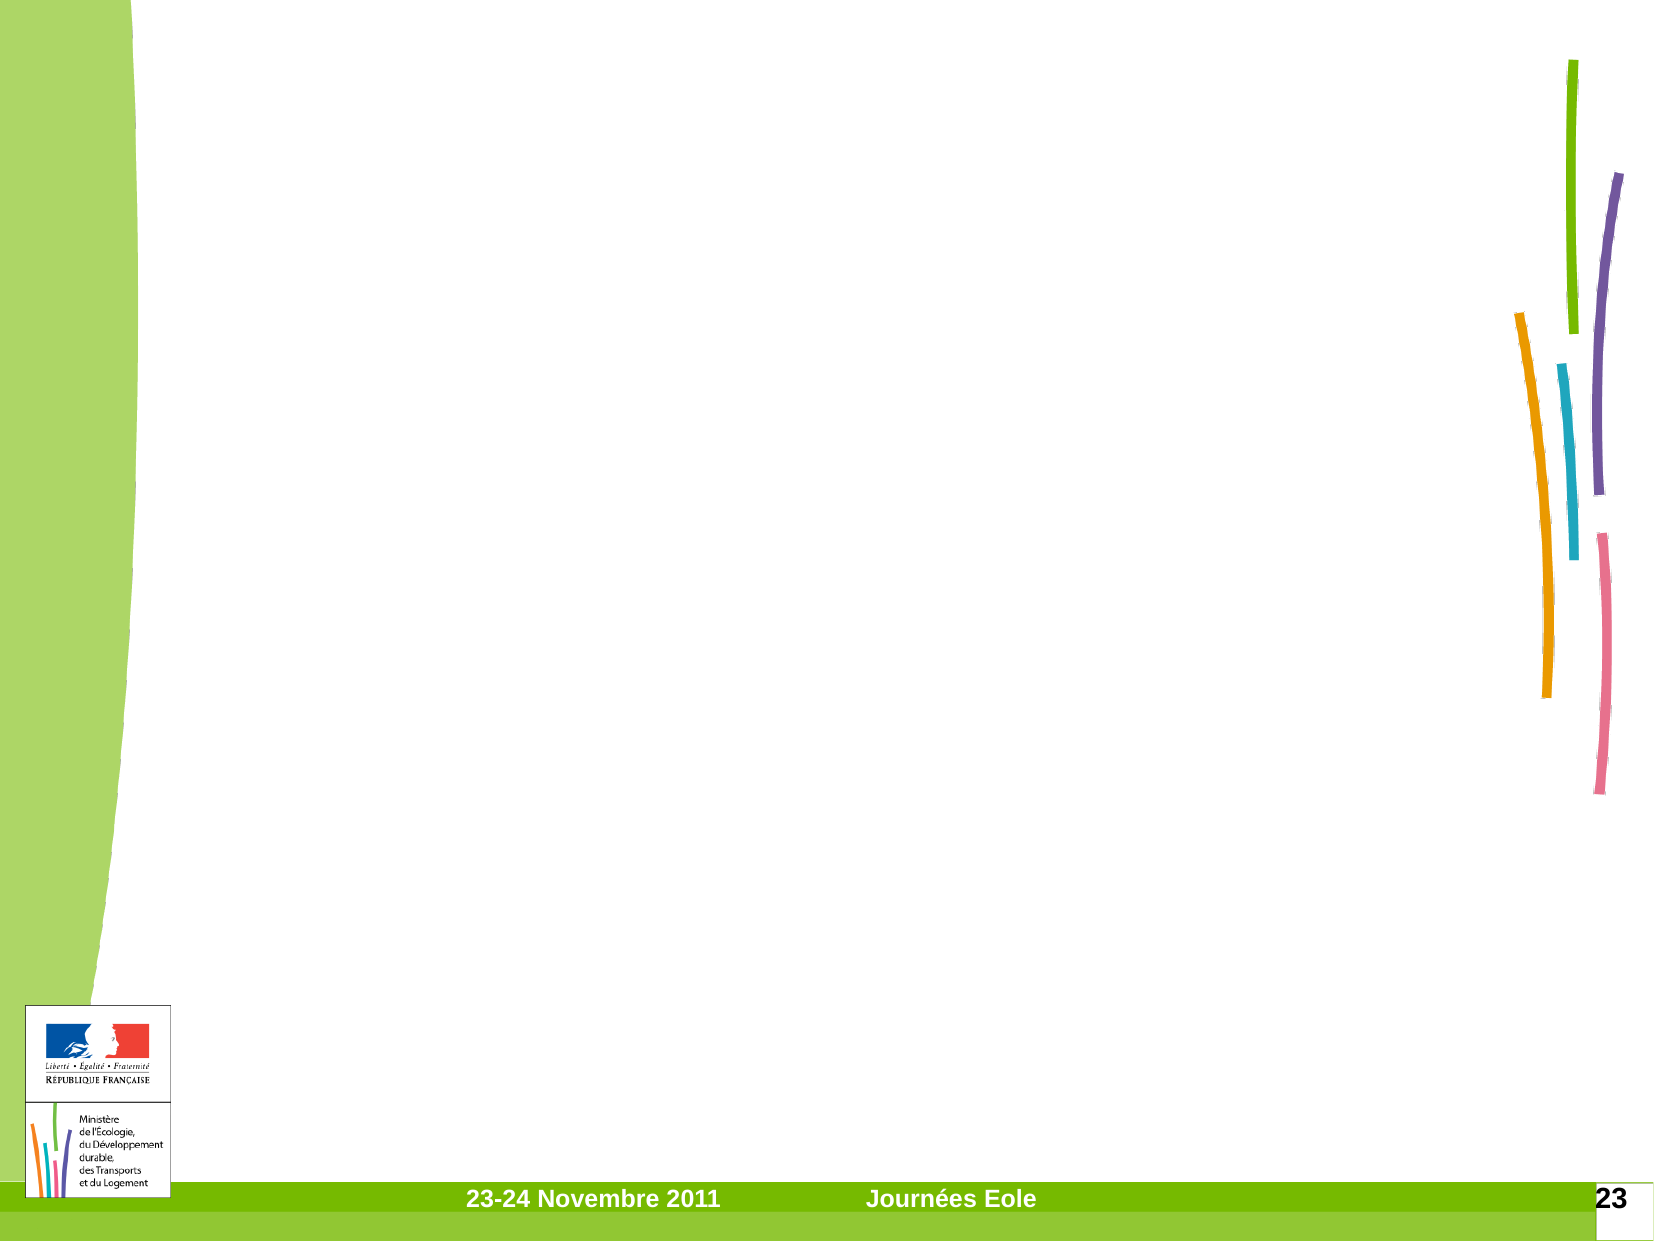

#
23
 SG/SPSSI/PSI septembre 2011
Schéma directeur des SI